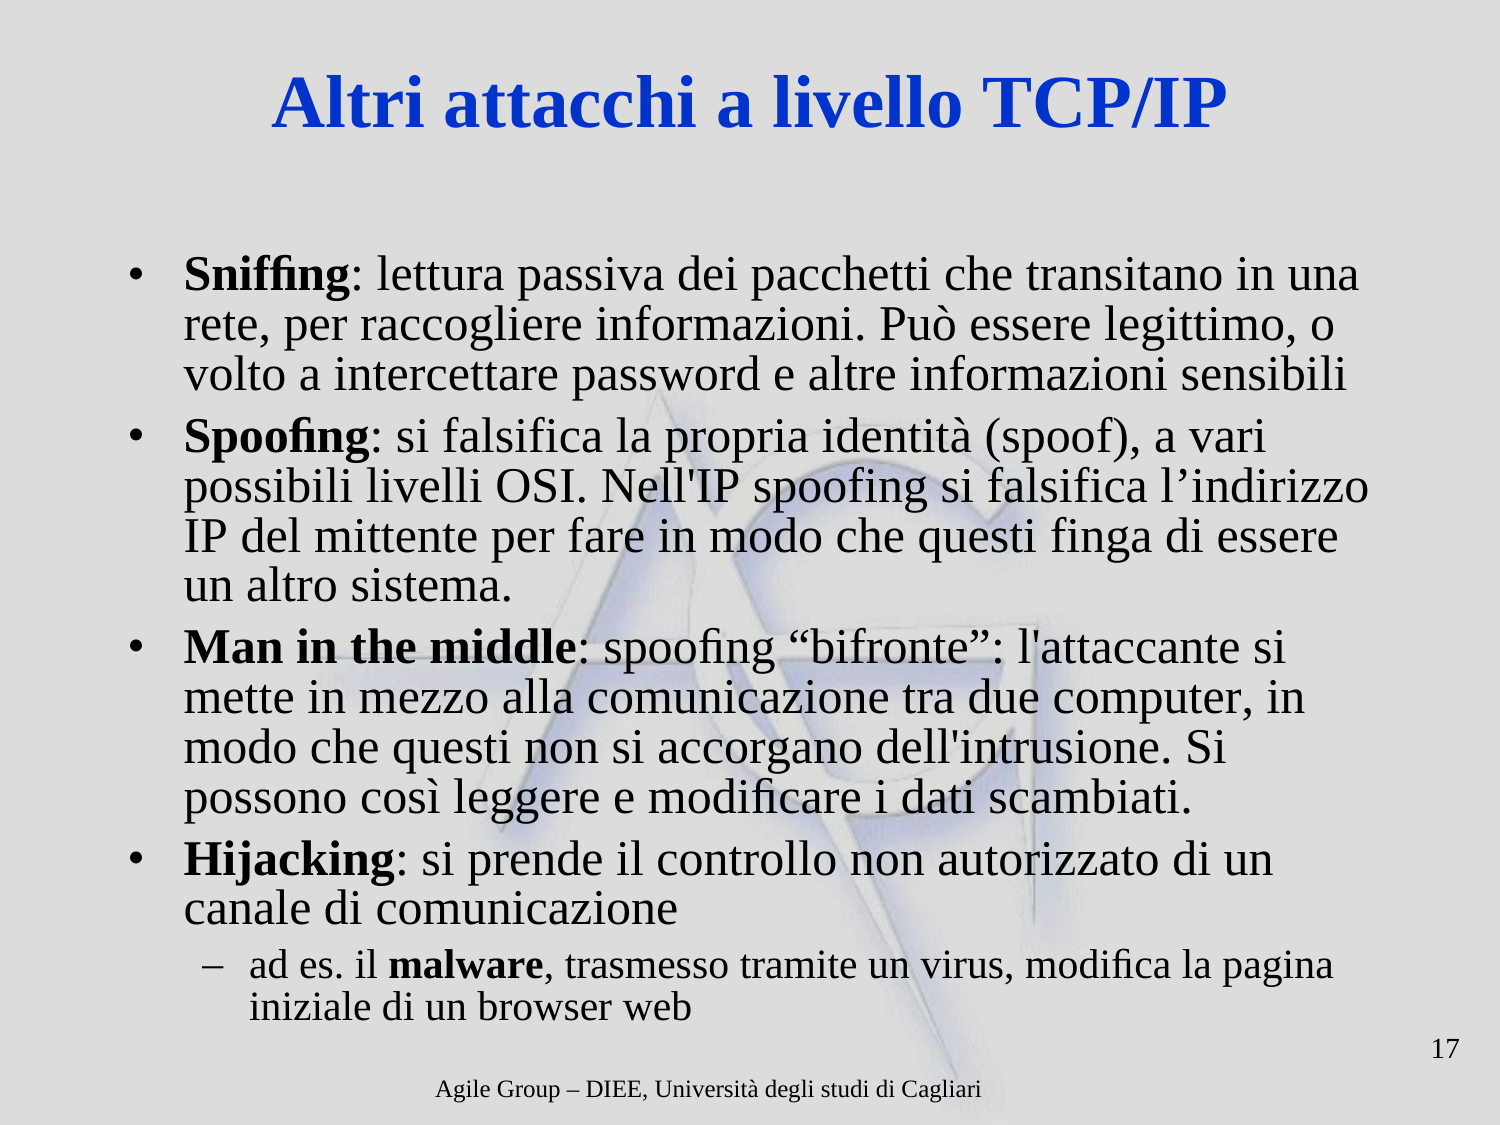

# Altri attacchi a livello TCP/IP
Snifﬁng: lettura passiva dei pacchetti che transitano in una rete, per raccogliere informazioni. Può essere legittimo, o volto a intercettare password e altre informazioni sensibili
Spooﬁng: si falsifica la propria identità (spoof), a vari possibili livelli OSI. Nell'IP spoofing si falsifica l’indirizzo IP del mittente per fare in modo che questi finga di essere un altro sistema.
Man in the middle: spooﬁng “bifronte”: l'attaccante si mette in mezzo alla comunicazione tra due computer, in modo che questi non si accorgano dell'intrusione. Si possono così leggere e modiﬁcare i dati scambiati.
Hijacking: si prende il controllo non autorizzato di un canale di comunicazione
ad es. il malware, trasmesso tramite un virus, modiﬁca la pagina iniziale di un browser web
17